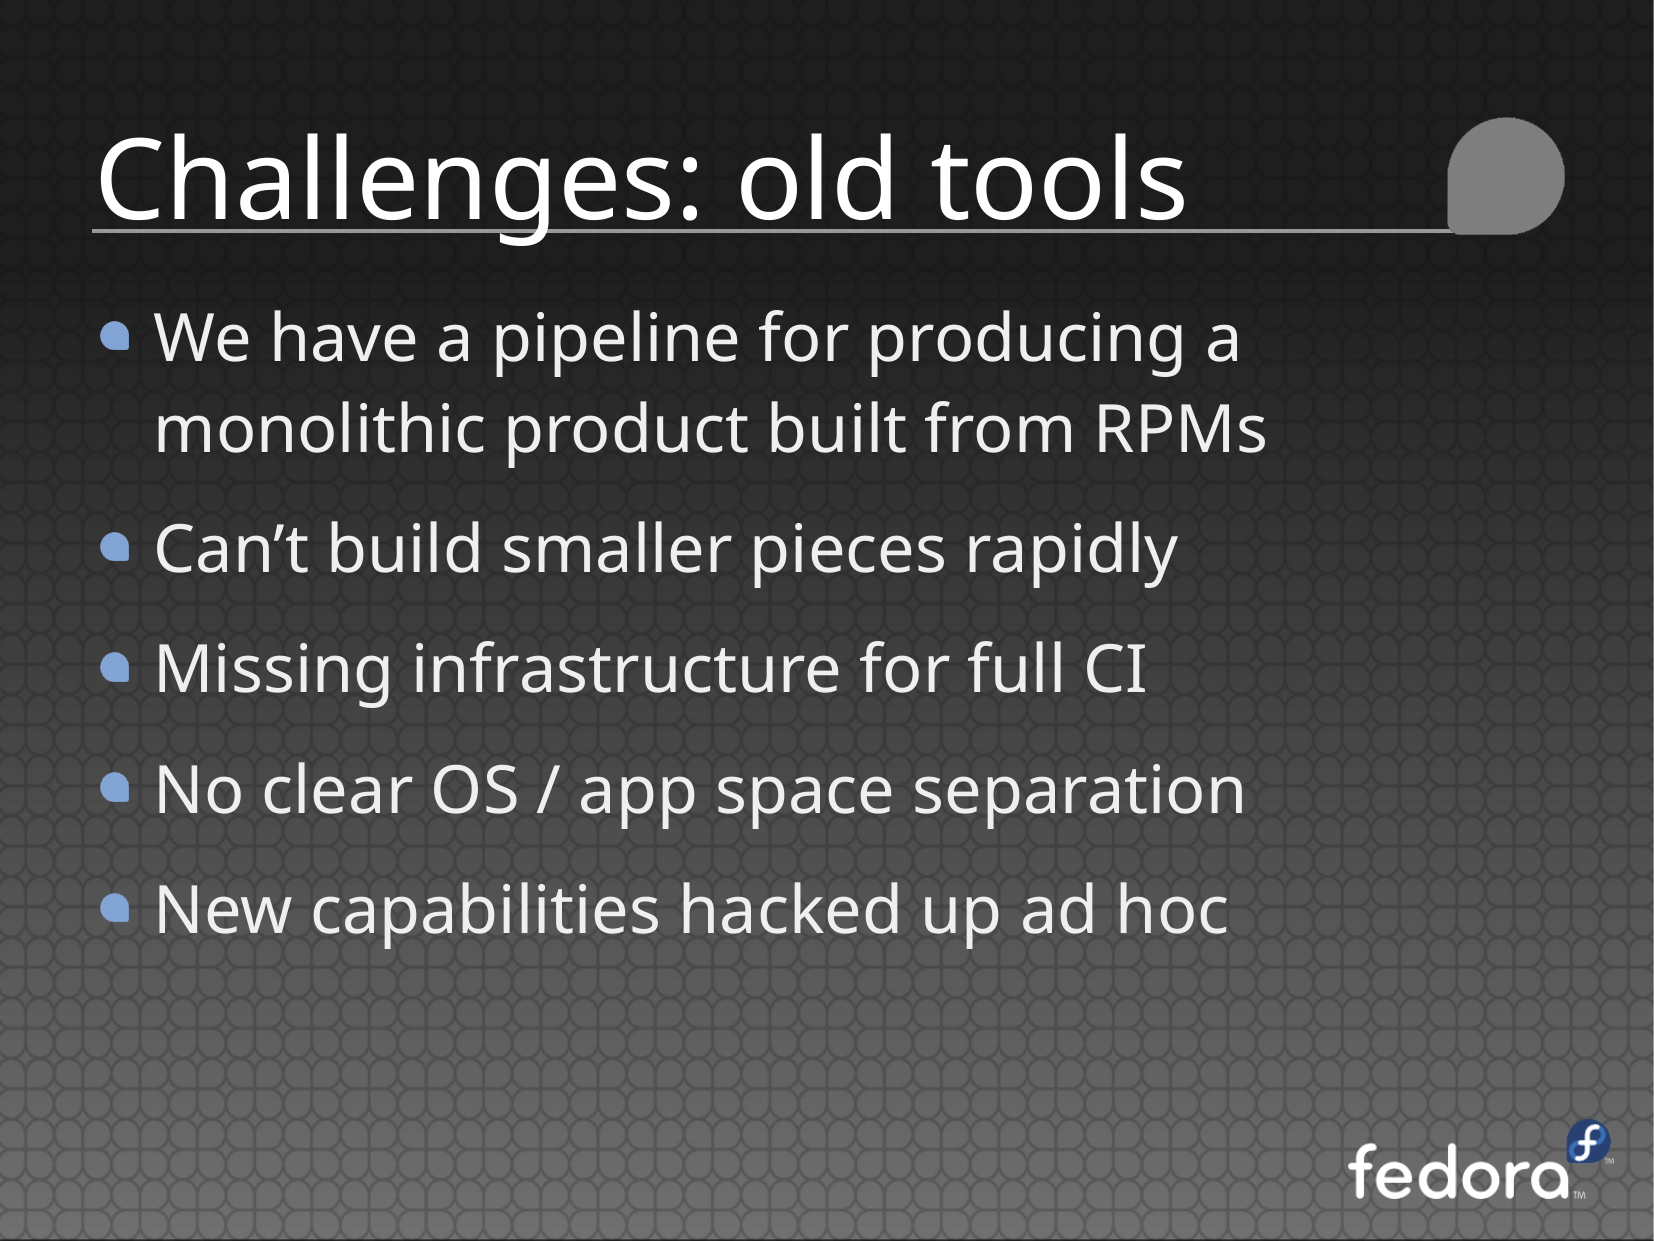

Challenges: old tools
# We have a pipeline for producing a monolithic product built from RPMs
Can’t build smaller pieces rapidly
Missing infrastructure for full CI
No clear OS / app space separation
New capabilities hacked up ad hoc